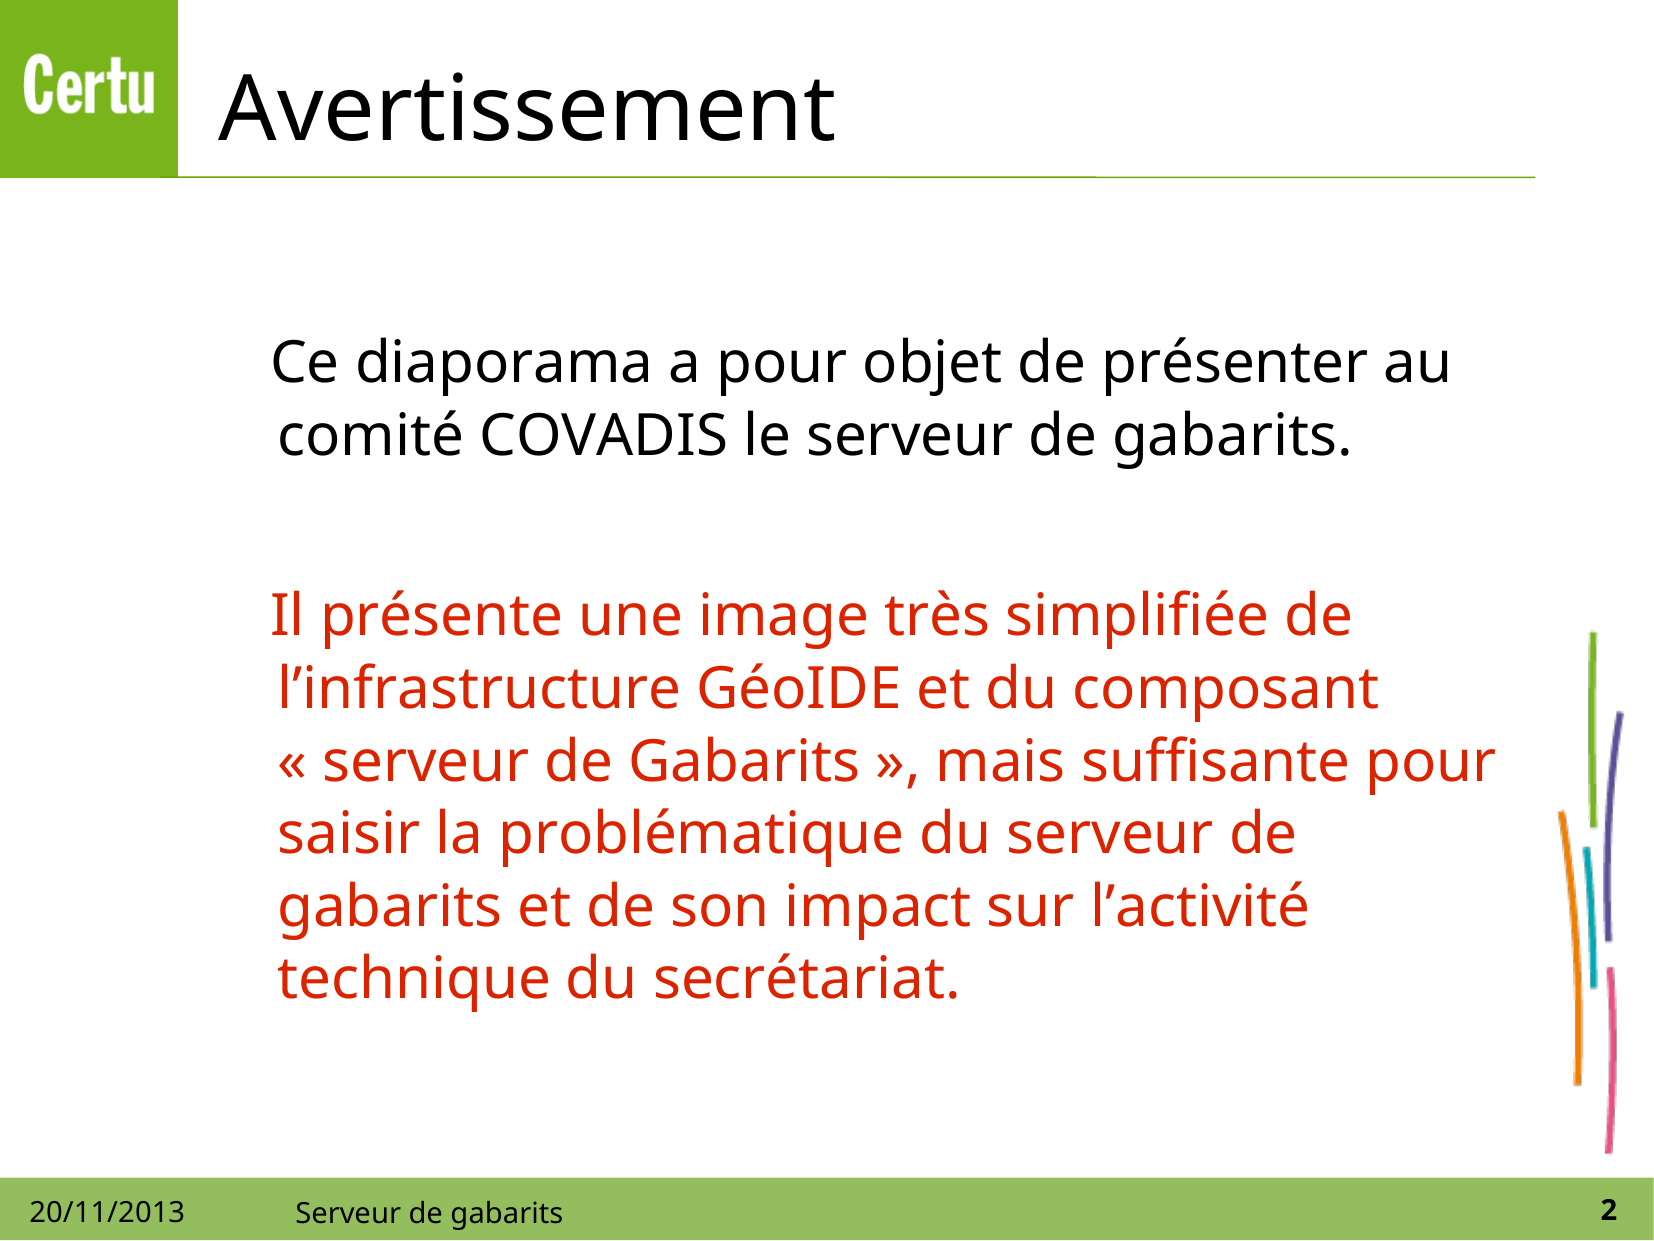

Avertissement
# Ce diaporama a pour objet de présenter au comité COVADIS le serveur de gabarits.
 Il présente une image très simplifiée de l’infrastructure GéoIDE et du composant « serveur de Gabarits », mais suffisante pour saisir la problématique du serveur de gabarits et de son impact sur l’activité technique du secrétariat.
20/11/2013
Serveur de gabarits